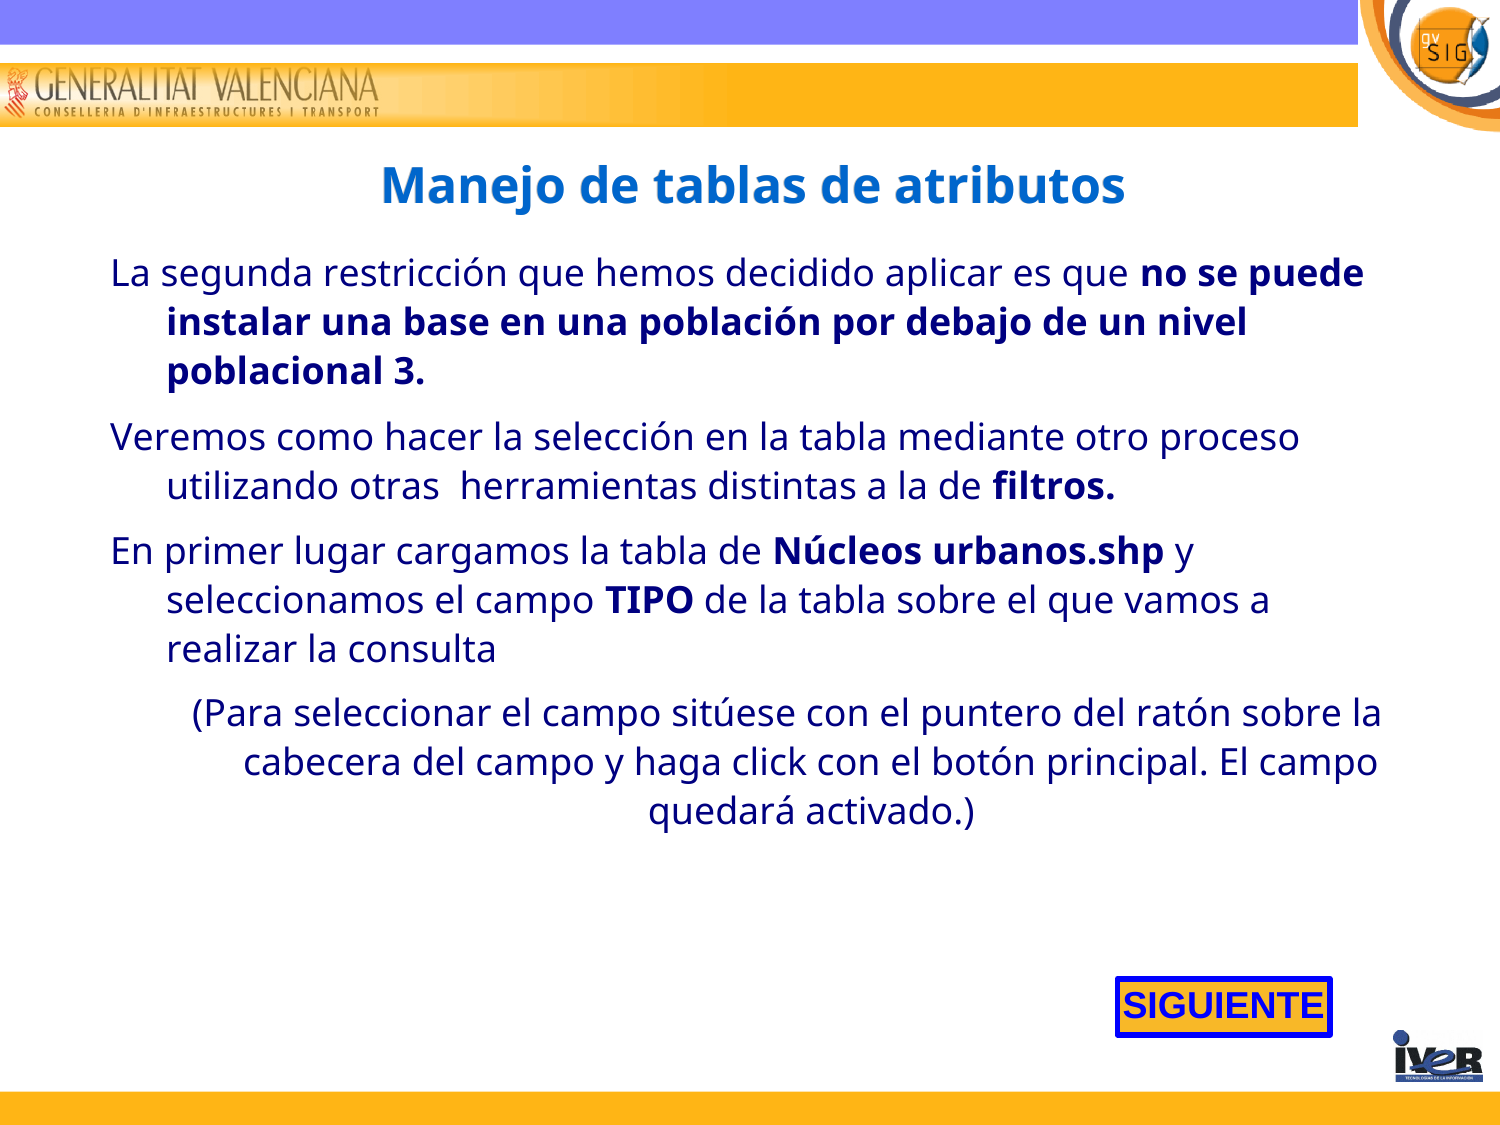

# Manejo de tablas de atributos
La segunda restricción que hemos decidido aplicar es que no se puede instalar una base en una población por debajo de un nivel poblacional 3.
Veremos como hacer la selección en la tabla mediante otro proceso utilizando otras herramientas distintas a la de filtros.
En primer lugar cargamos la tabla de Núcleos urbanos.shp y seleccionamos el campo TIPO de la tabla sobre el que vamos a realizar la consulta
(Para seleccionar el campo sitúese con el puntero del ratón sobre la cabecera del campo y haga click con el botón principal. El campo quedará activado.)
SIGUIENTE